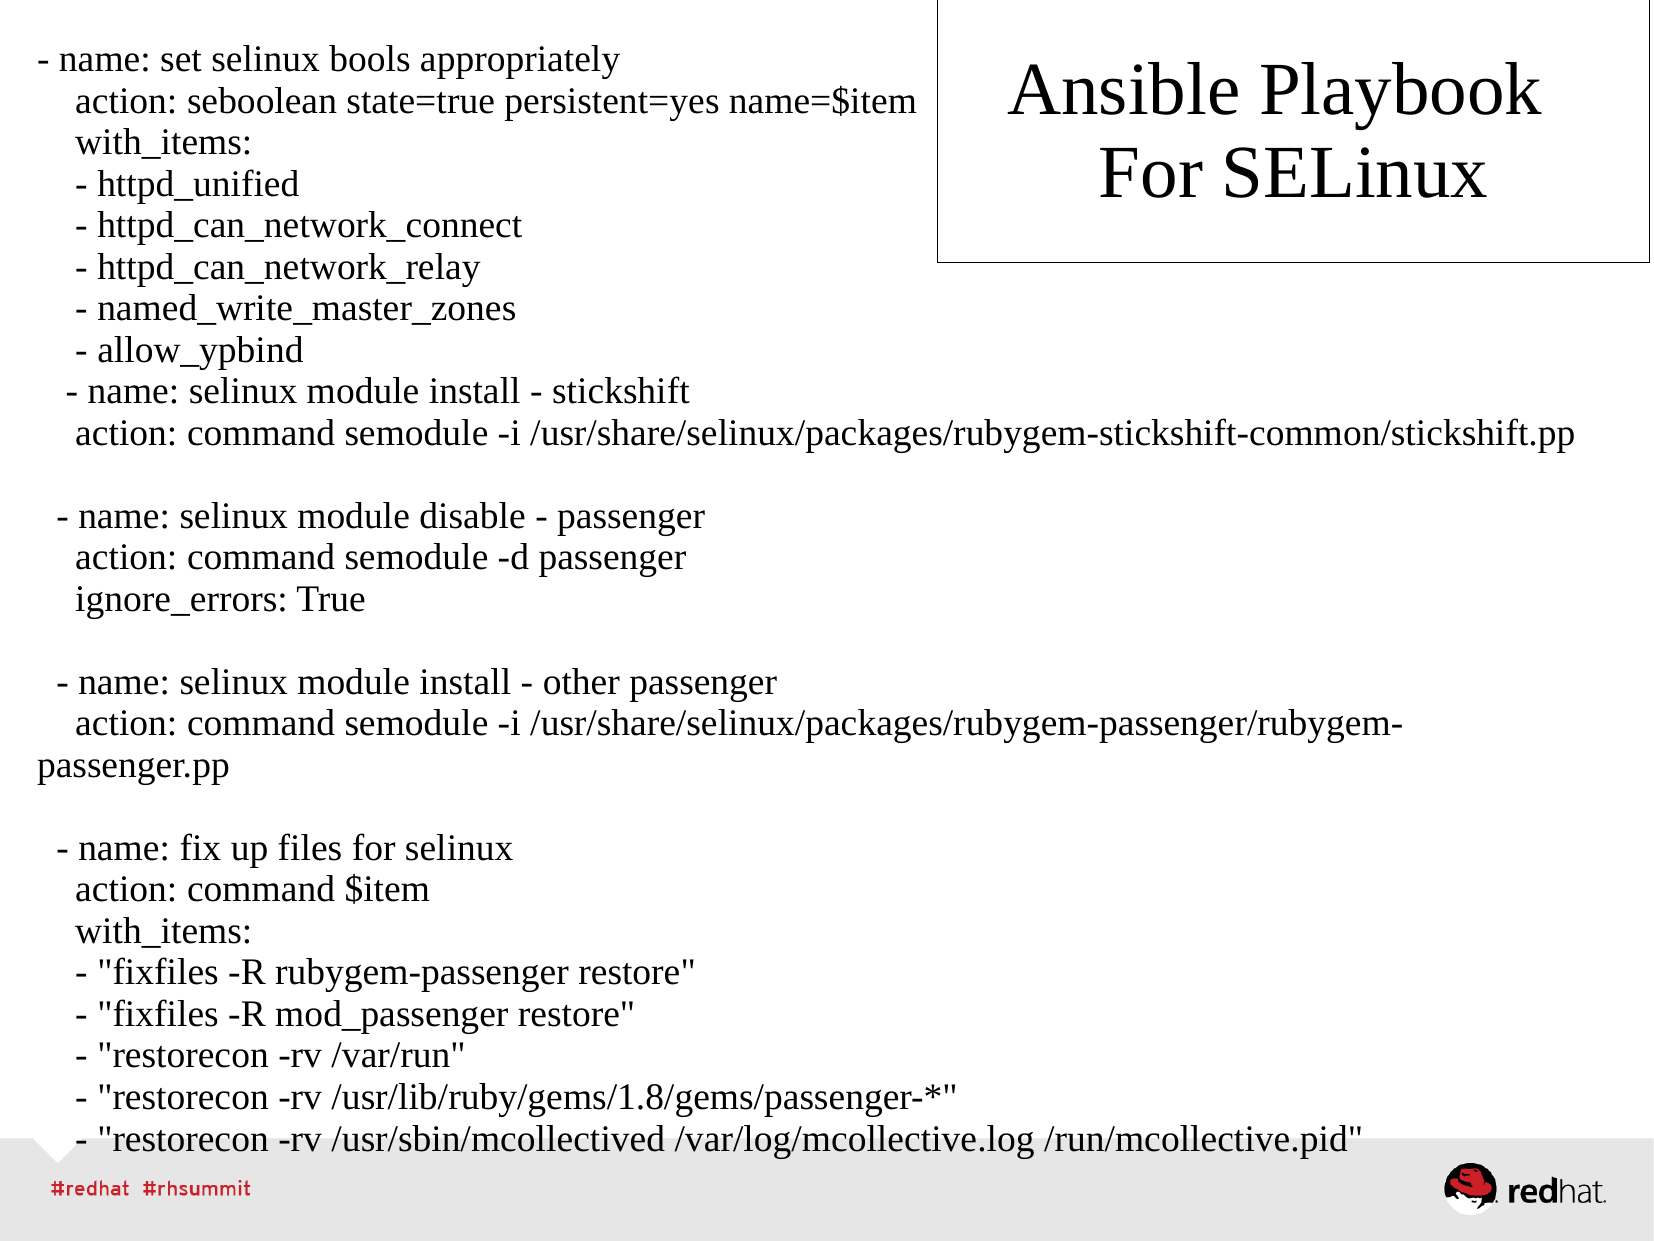

Ansible Playbook
For SELinux
- name: set selinux bools appropriately
 action: seboolean state=true persistent=yes name=$item
 with_items:
 - httpd_unified
 - httpd_can_network_connect
 - httpd_can_network_relay
 - named_write_master_zones
 - allow_ypbind
 - name: selinux module install - stickshift
 action: command semodule -i /usr/share/selinux/packages/rubygem-stickshift-common/stickshift.pp
 - name: selinux module disable - passenger
 action: command semodule -d passenger
 ignore_errors: True
 - name: selinux module install - other passenger
 action: command semodule -i /usr/share/selinux/packages/rubygem-passenger/rubygem-passenger.pp
 - name: fix up files for selinux
 action: command $item
 with_items:
 - "fixfiles -R rubygem-passenger restore"
 - "fixfiles -R mod_passenger restore"
 - "restorecon -rv /var/run"
 - "restorecon -rv /usr/lib/ruby/gems/1.8/gems/passenger-*"
 - "restorecon -rv /usr/sbin/mcollectived /var/log/mcollective.log /run/mcollective.pid"